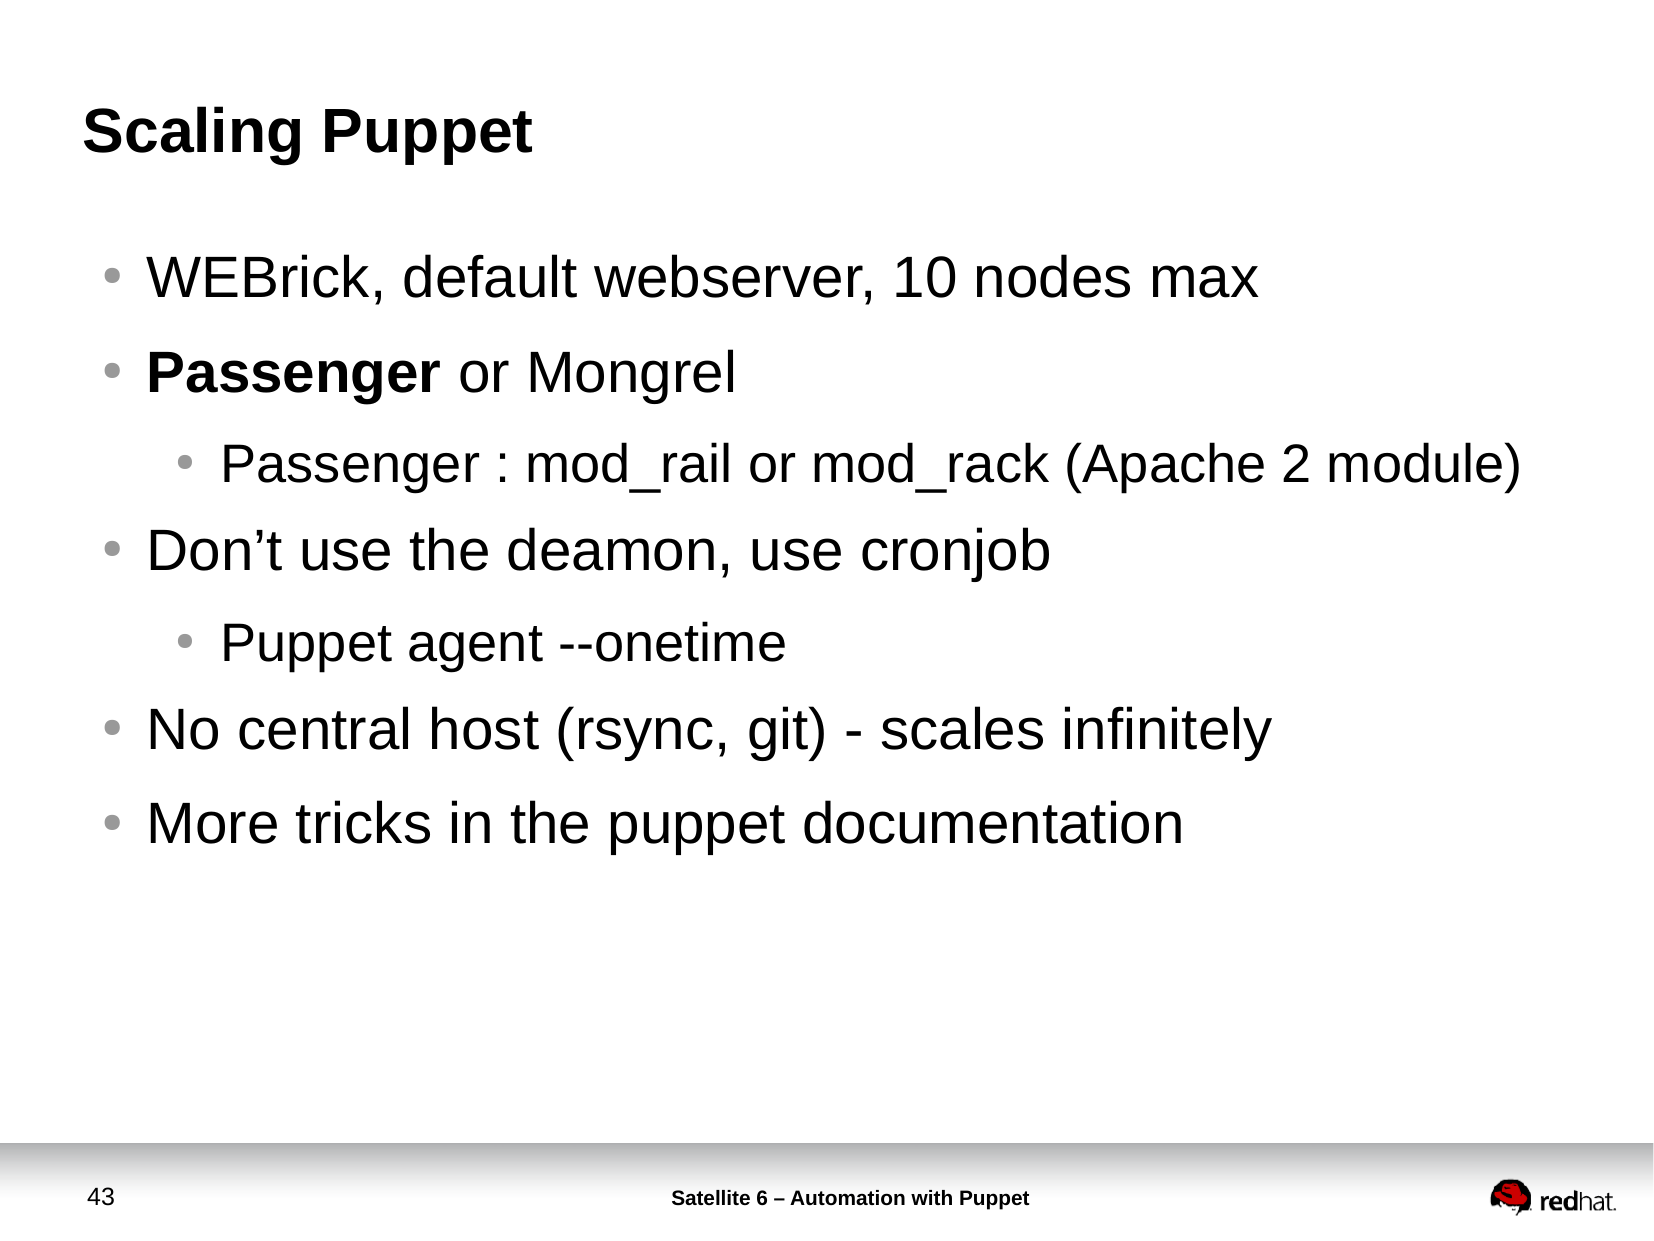

# Scaling Puppet
WEBrick, default webserver, 10 nodes max
Passenger or Mongrel
Passenger : mod_rail or mod_rack (Apache 2 module)
Don’t use the deamon, use cronjob
Puppet agent --onetime
No central host (rsync, git) - scales infinitely
More tricks in the puppet documentation